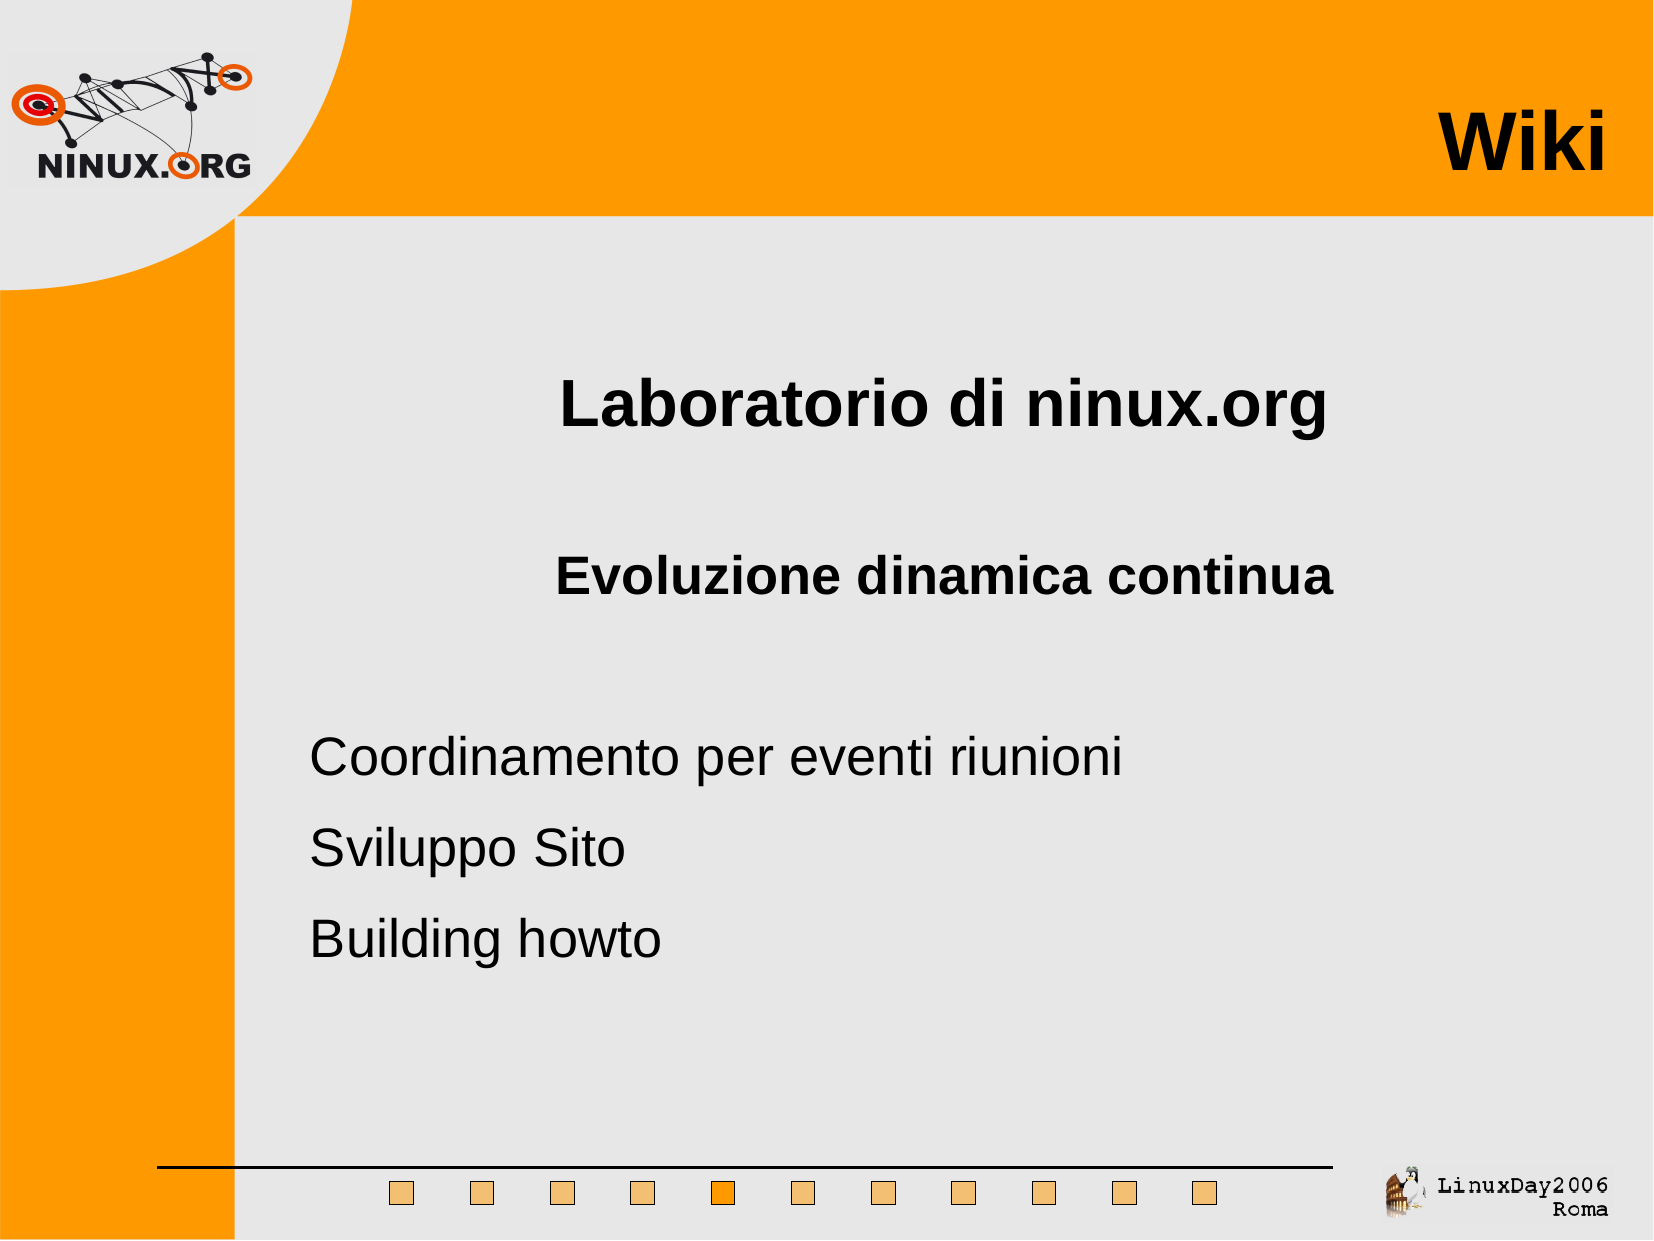

Wiki
Laboratorio di ninux.org
Evoluzione dinamica continua
Coordinamento per eventi riunioni
Sviluppo Sito
Building howto